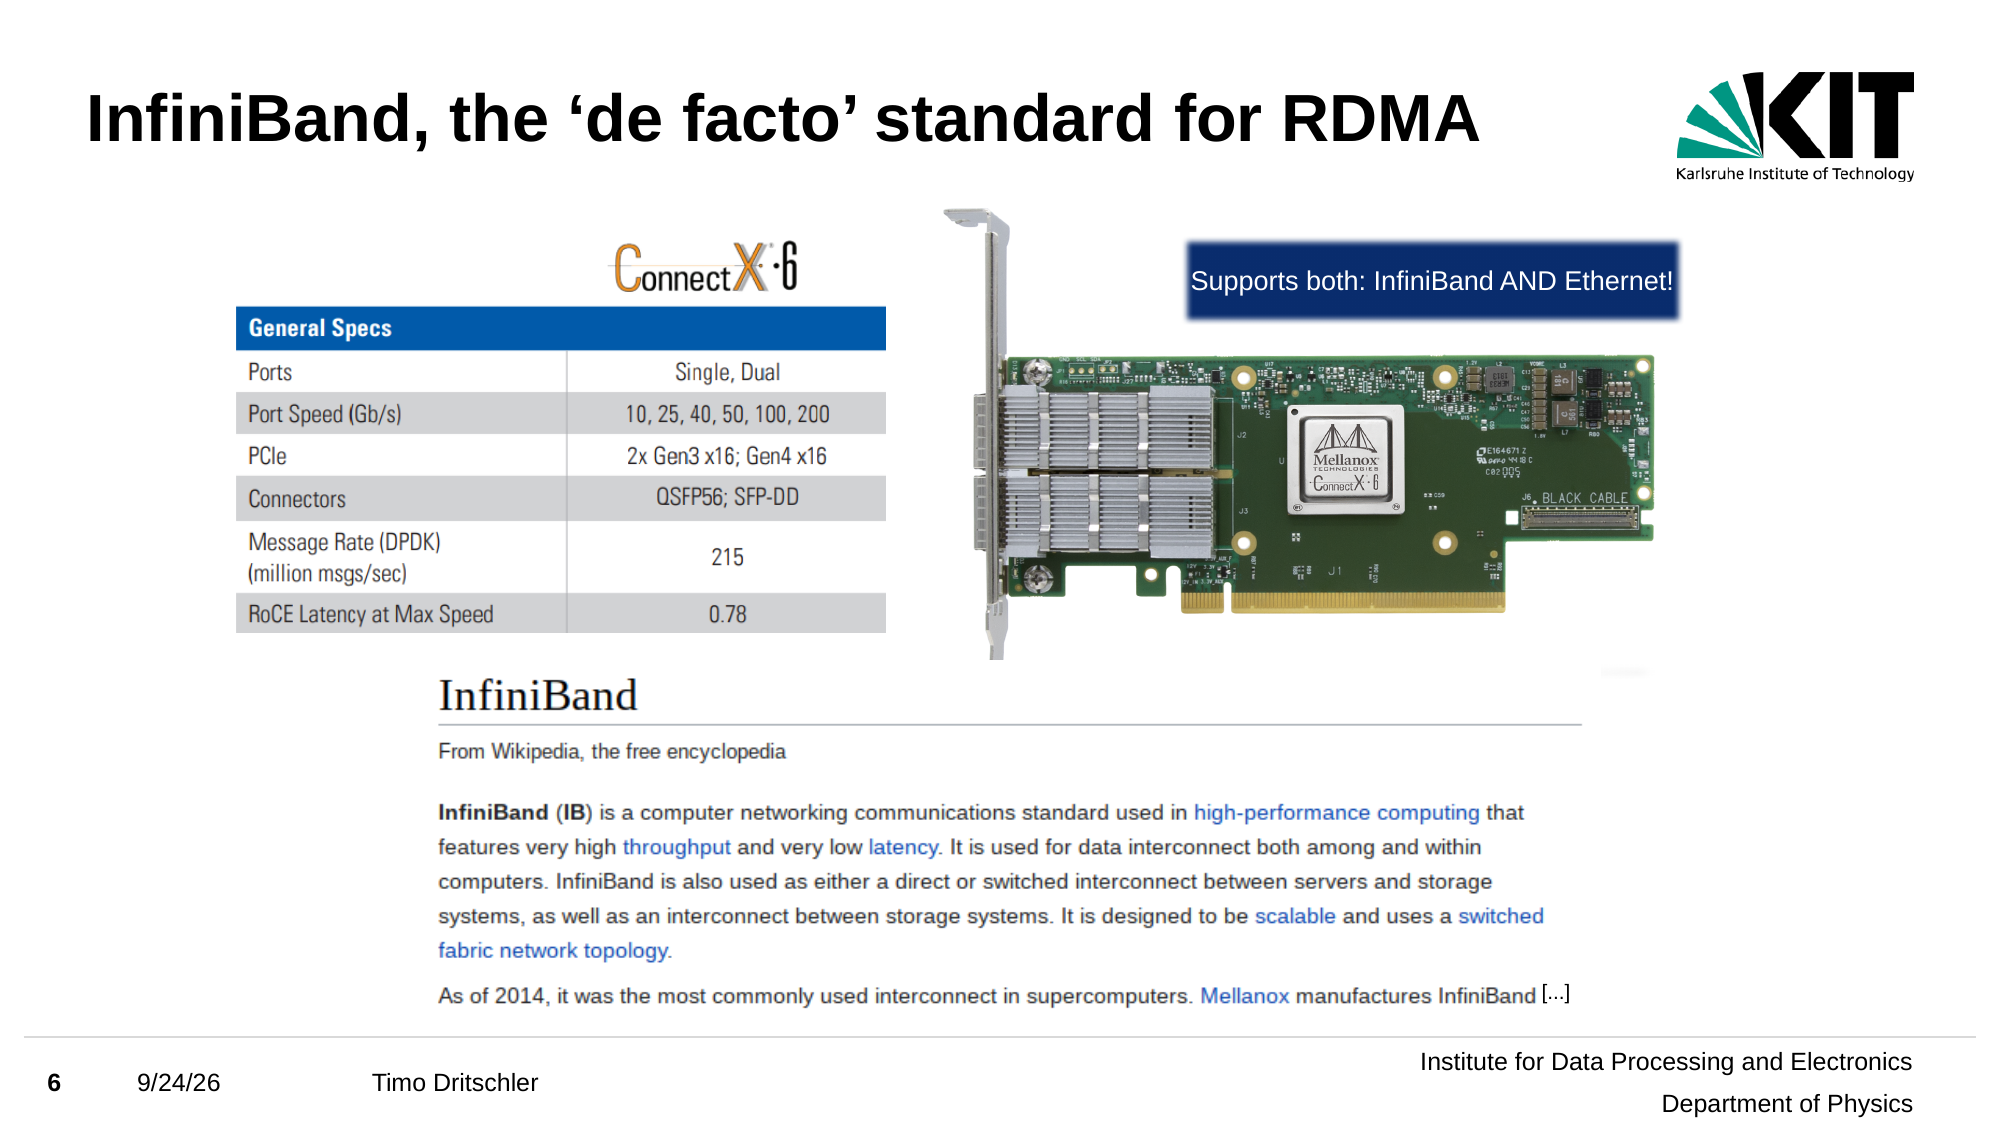

# InfiniBand, the ‘de facto’ standard for RDMA
Supports both: InfiniBand AND Ethernet!
[...]